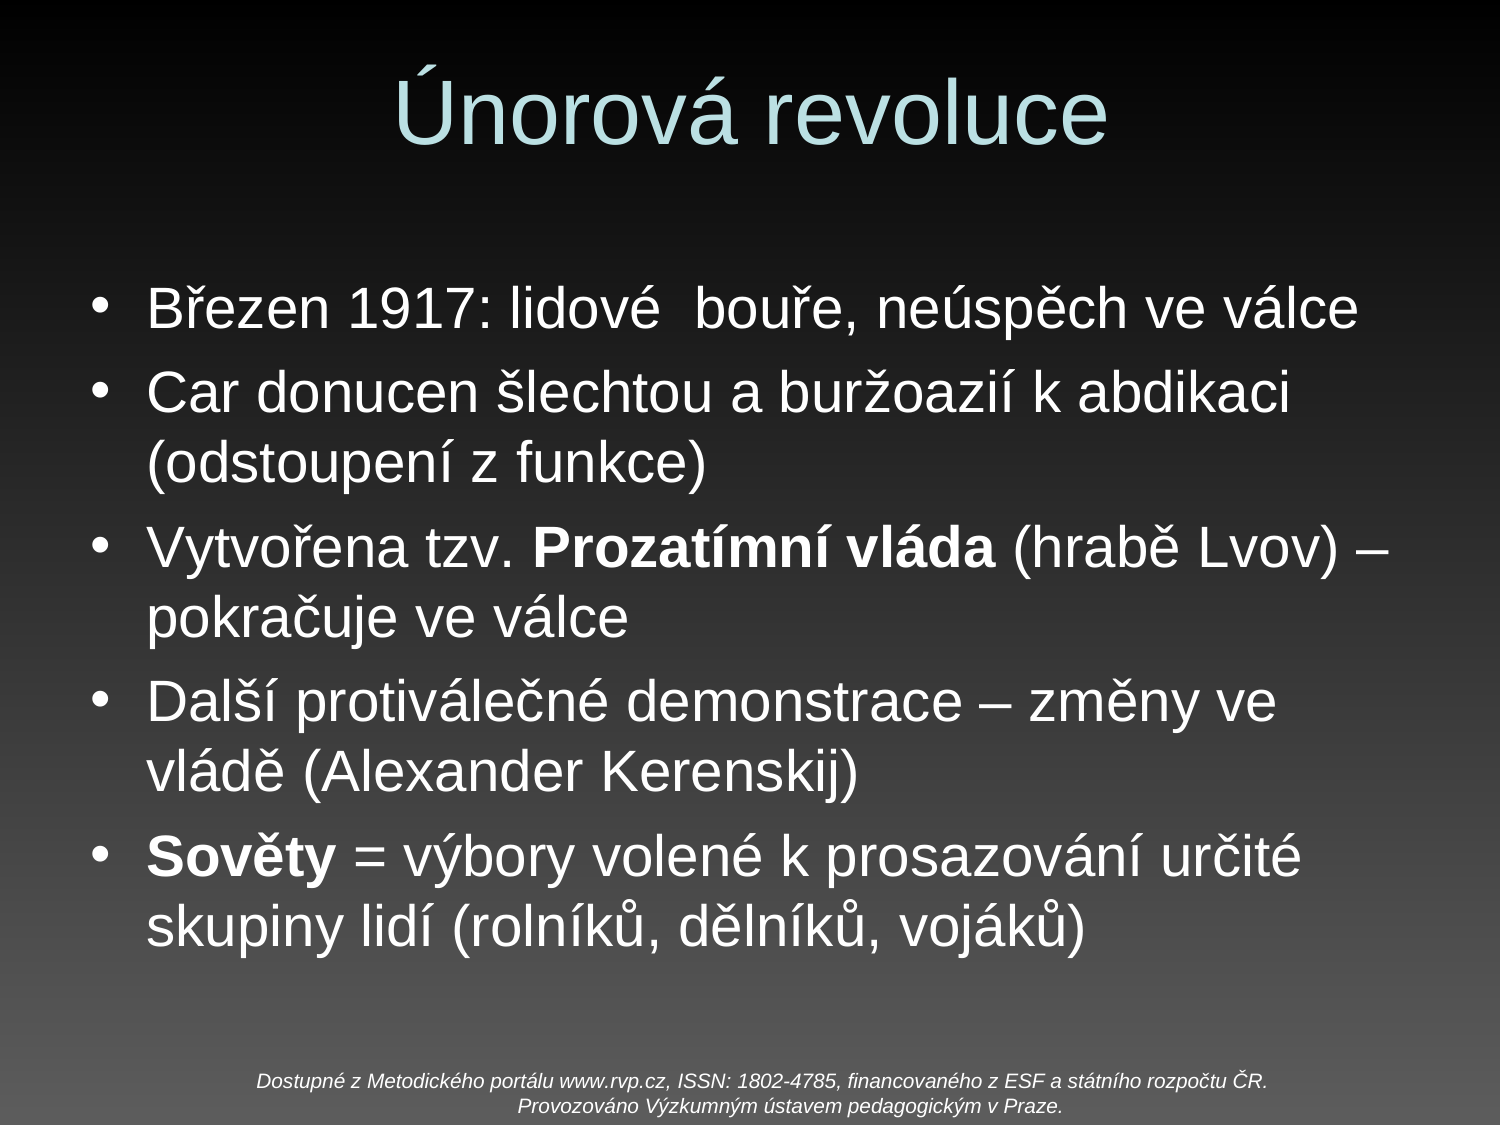

# Únorová revoluce
Březen 1917: lidové bouře, neúspěch ve válce
Car donucen šlechtou a buržoazií k abdikaci (odstoupení z funkce)
Vytvořena tzv. Prozatímní vláda (hrabě Lvov) – pokračuje ve válce
Další protiválečné demonstrace – změny ve vládě (Alexander Kerenskij)
Sověty = výbory volené k prosazování určité skupiny lidí (rolníků, dělníků, vojáků)
Dostupné z Metodického portálu www.rvp.cz, ISSN: 1802-4785, financovaného z ESF a státního rozpočtu ČR.
Provozováno Výzkumným ústavem pedagogickým v Praze.